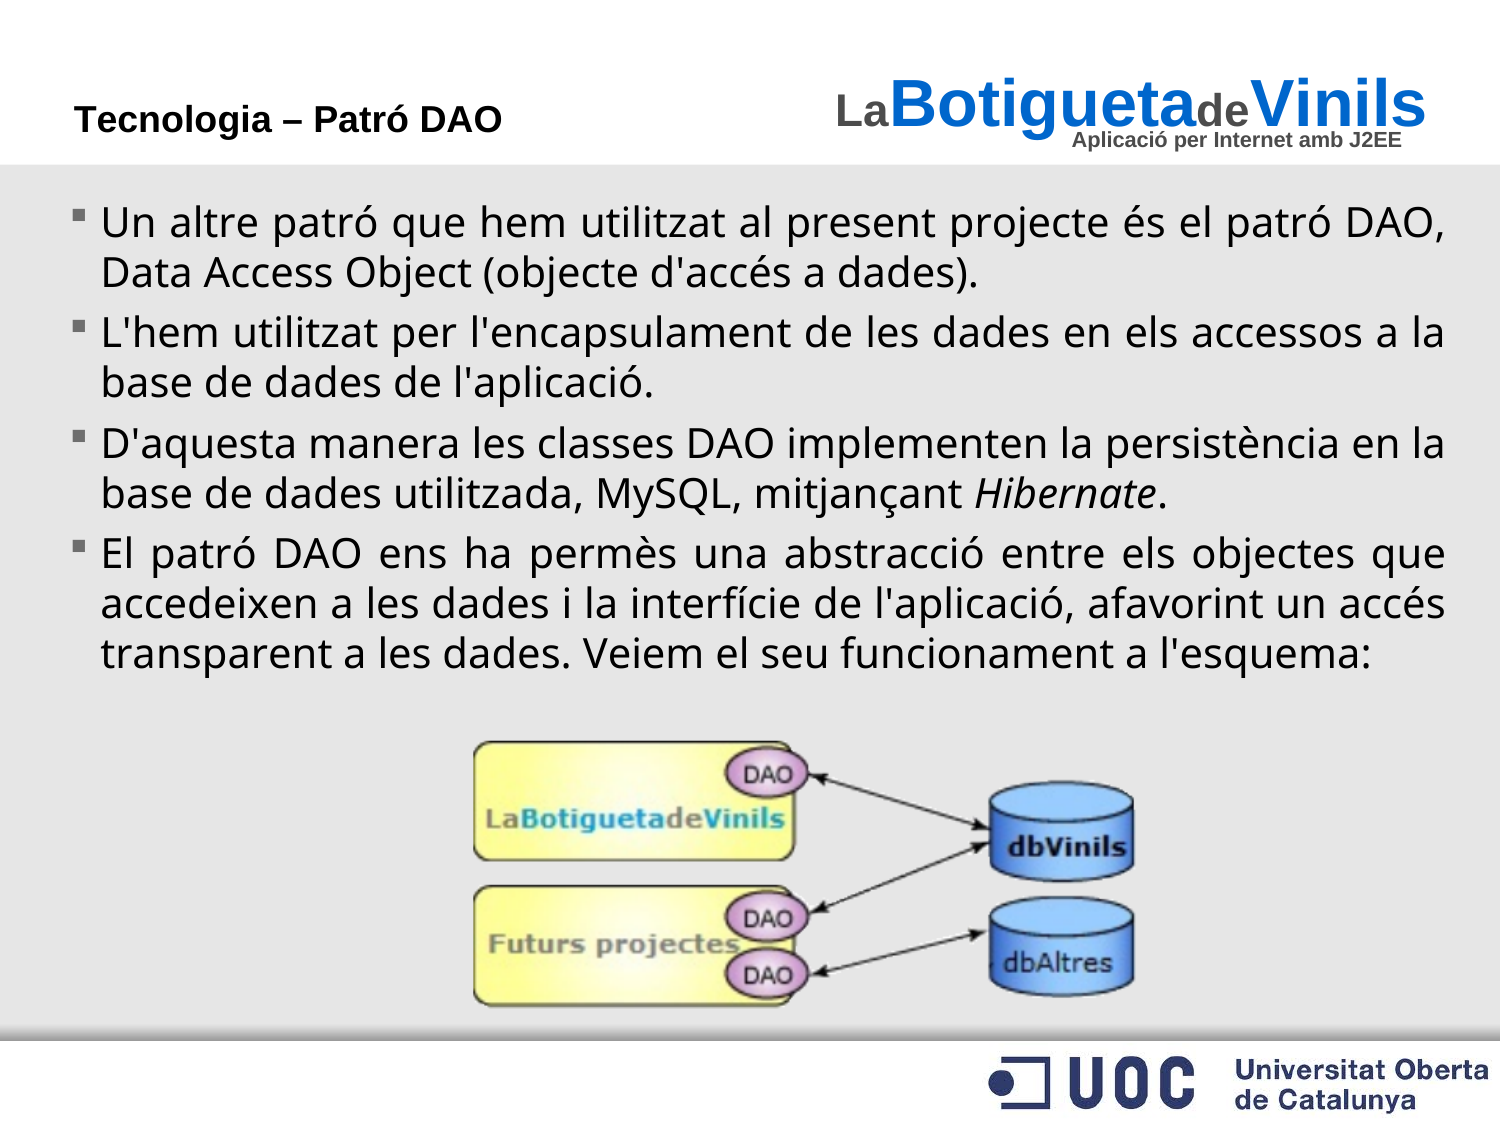

LaBotiguetadeVinils
Tecnologia – Patró DAO
Aplicació per Internet amb J2EE
# Un altre patró que hem utilitzat al present projecte és el patró DAO, Data Access Object (objecte d'accés a dades).
L'hem utilitzat per l'encapsulament de les dades en els accessos a la base de dades de l'aplicació.
D'aquesta manera les classes DAO implementen la persistència en la base de dades utilitzada, MySQL, mitjançant Hibernate.
El patró DAO ens ha permès una abstracció entre els objectes que accedeixen a les dades i la interfície de l'aplicació, afavorint un accés transparent a les dades. Veiem el seu funcionament a l'esquema:
Here comes your footer